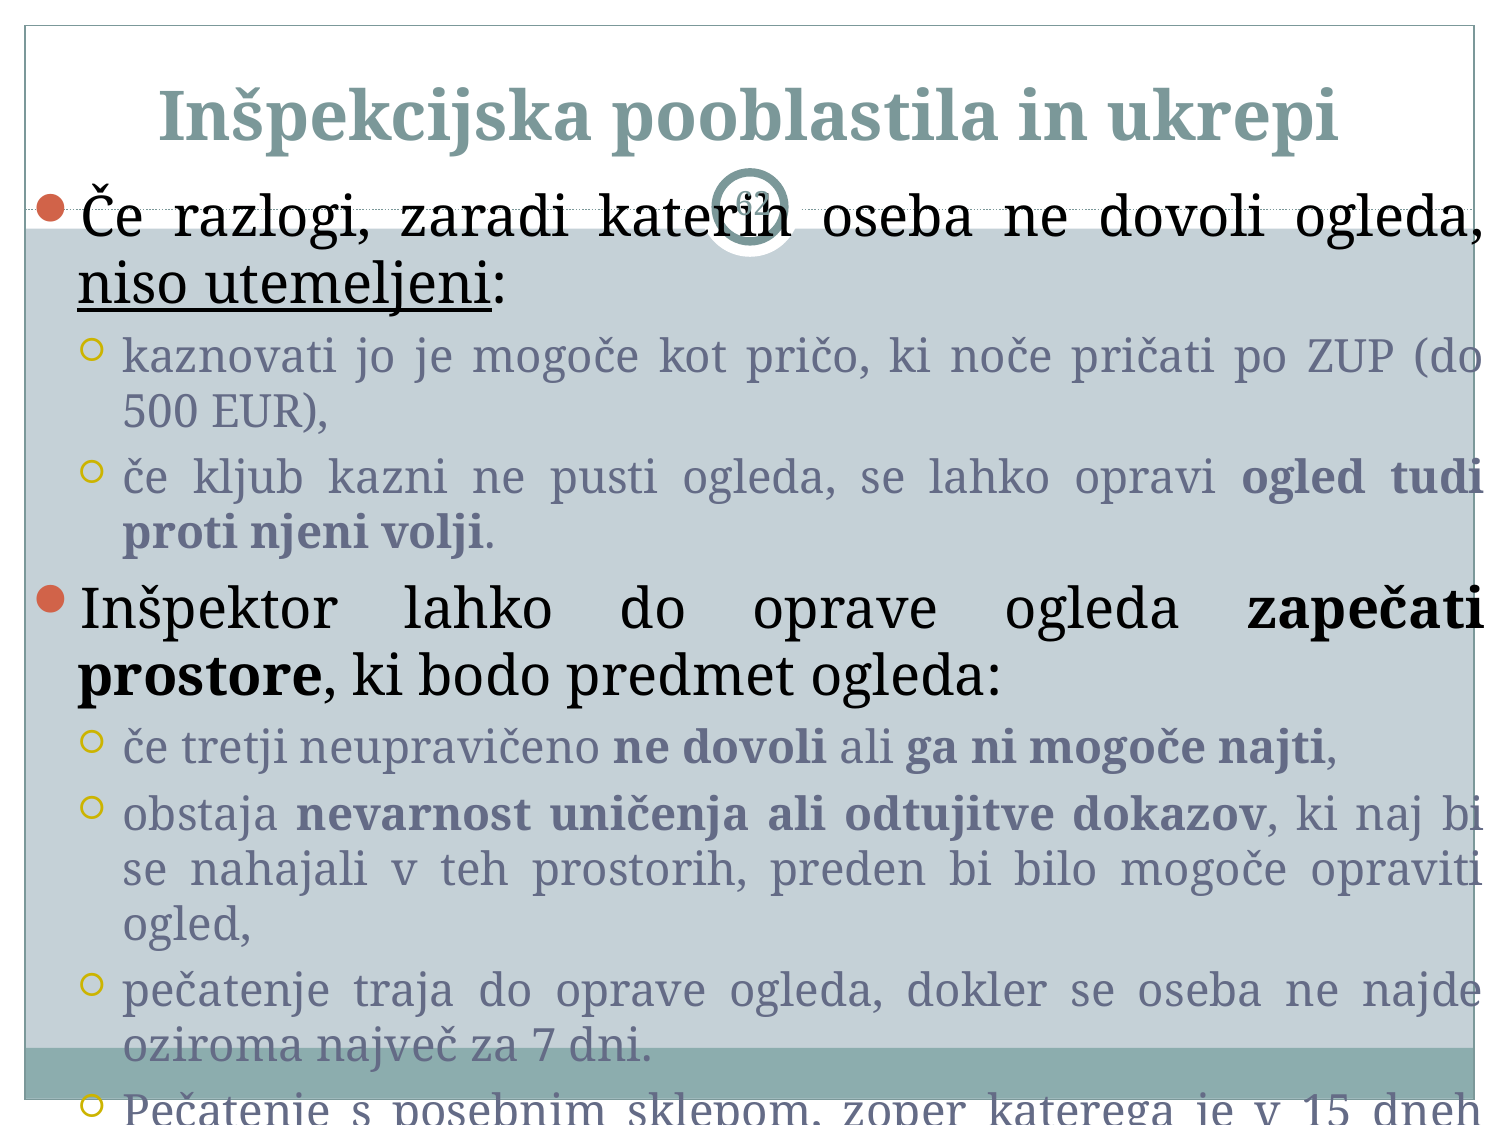

# Inšpekcijska pooblastila in ukrepi
Če razlogi, zaradi katerih oseba ne dovoli ogleda, niso utemeljeni:
kaznovati jo je mogoče kot pričo, ki noče pričati po ZUP (do 500 EUR),
če kljub kazni ne pusti ogleda, se lahko opravi ogled tudi proti njeni volji.
Inšpektor lahko do oprave ogleda zapečati prostore, ki bodo predmet ogleda:
če tretji neupravičeno ne dovoli ali ga ni mogoče najti,
obstaja nevarnost uničenja ali odtujitve dokazov, ki naj bi se nahajali v teh prostorih, preden bi bilo mogoče opraviti ogled,
pečatenje traja do oprave ogleda, dokler se oseba ne najde oziroma največ za 7 dni.
Pečatenje s posebnim sklepom, zoper katerega je v 15 dneh dopustno vložiti nesupenzivno pritožbo.